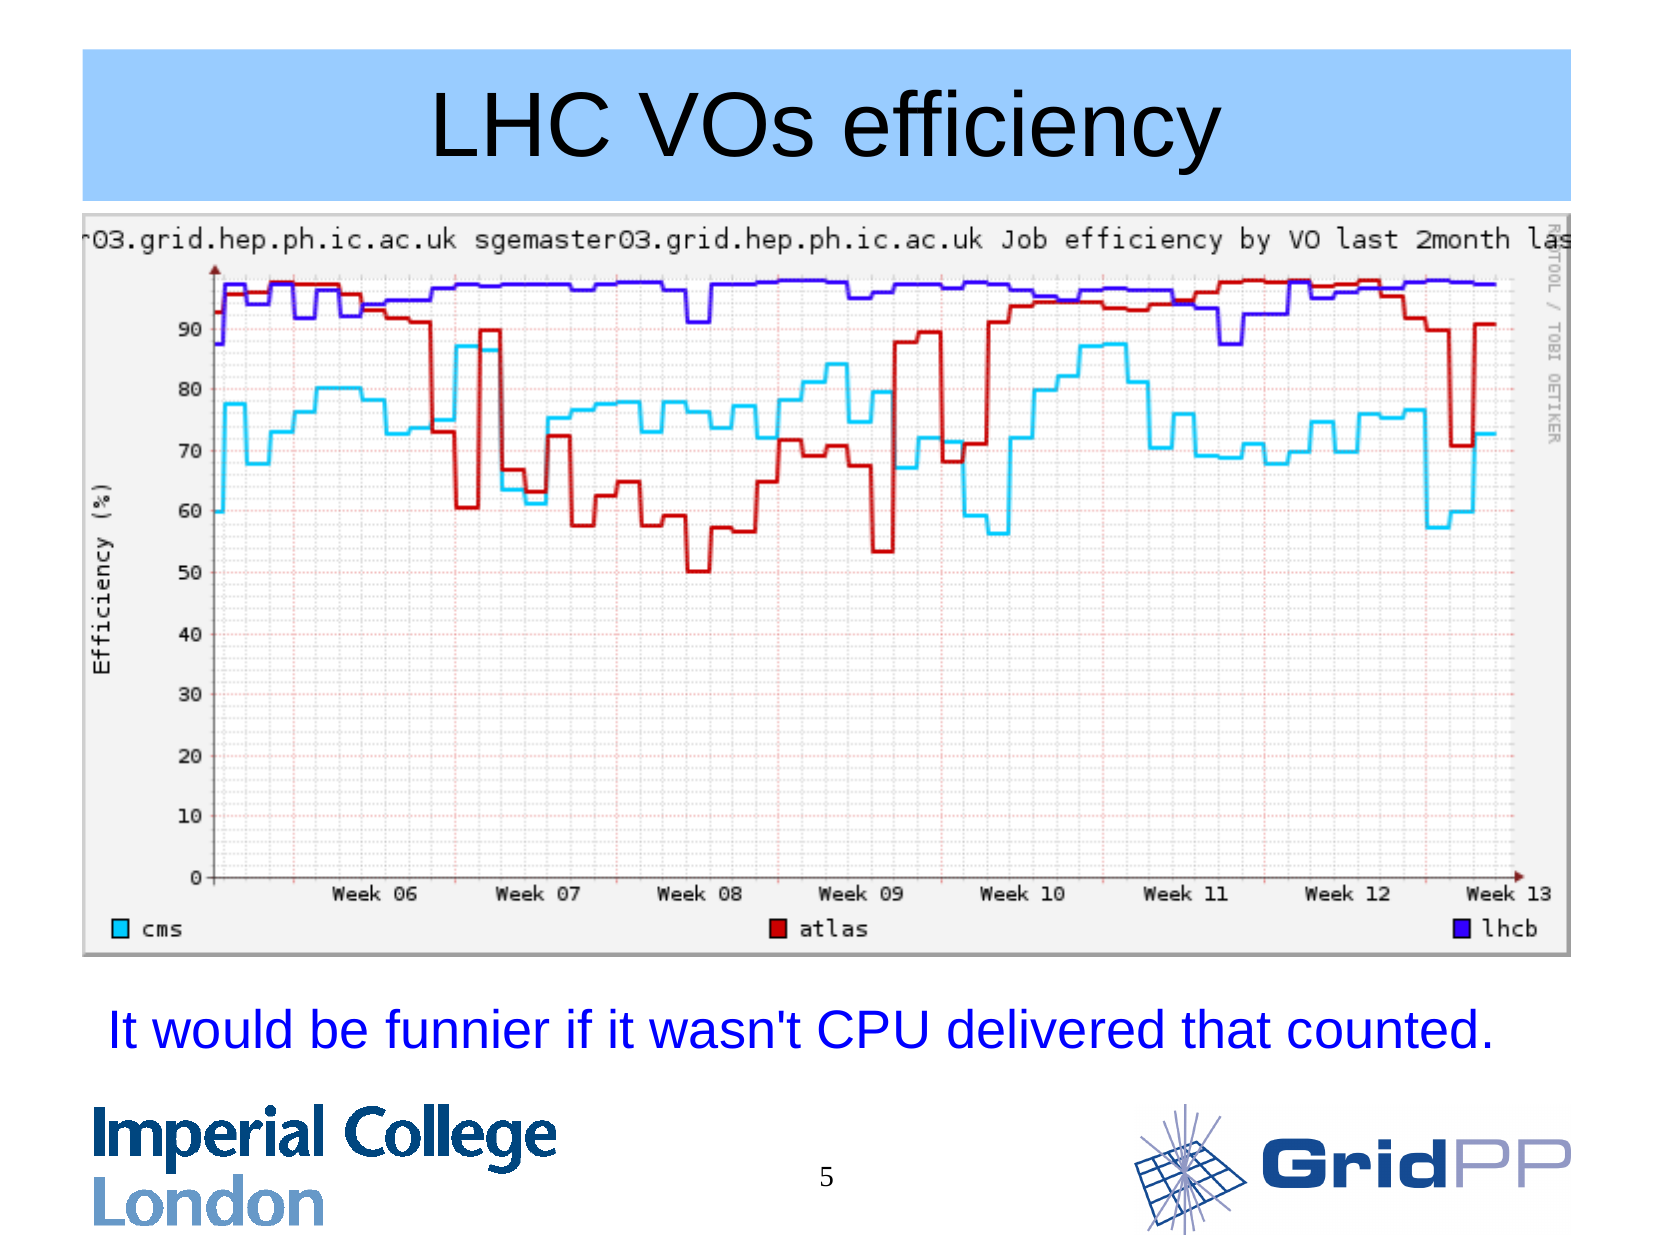

# LHC VOs efficiency
It would be funnier if it wasn't CPU delivered that counted.
5